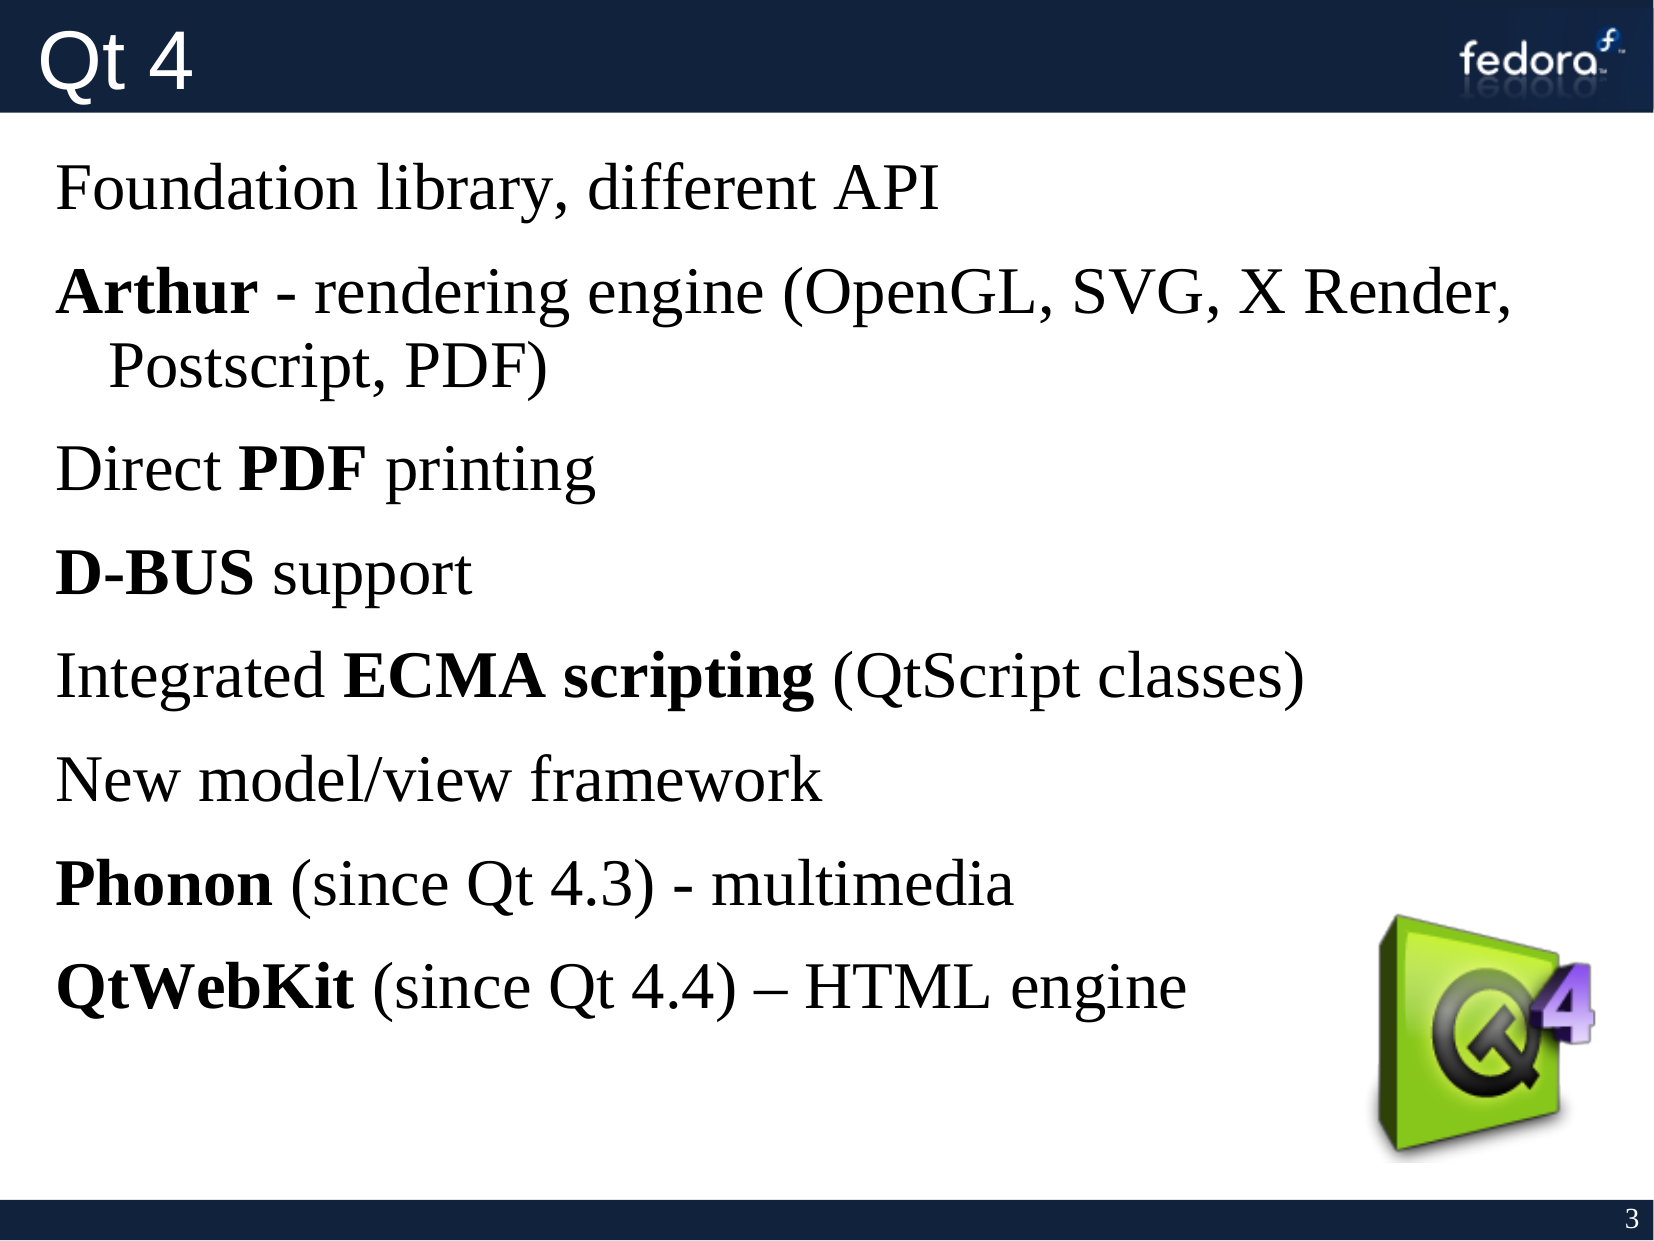

# Qt 4
Foundation library, different API
Arthur - rendering engine (OpenGL, SVG, X Render, Postscript, PDF)
Direct PDF printing
D-BUS support
Integrated ECMA scripting (QtScript classes)
New model/view framework
Phonon (since Qt 4.3) - multimedia
QtWebKit (since Qt 4.4) – HTML engine